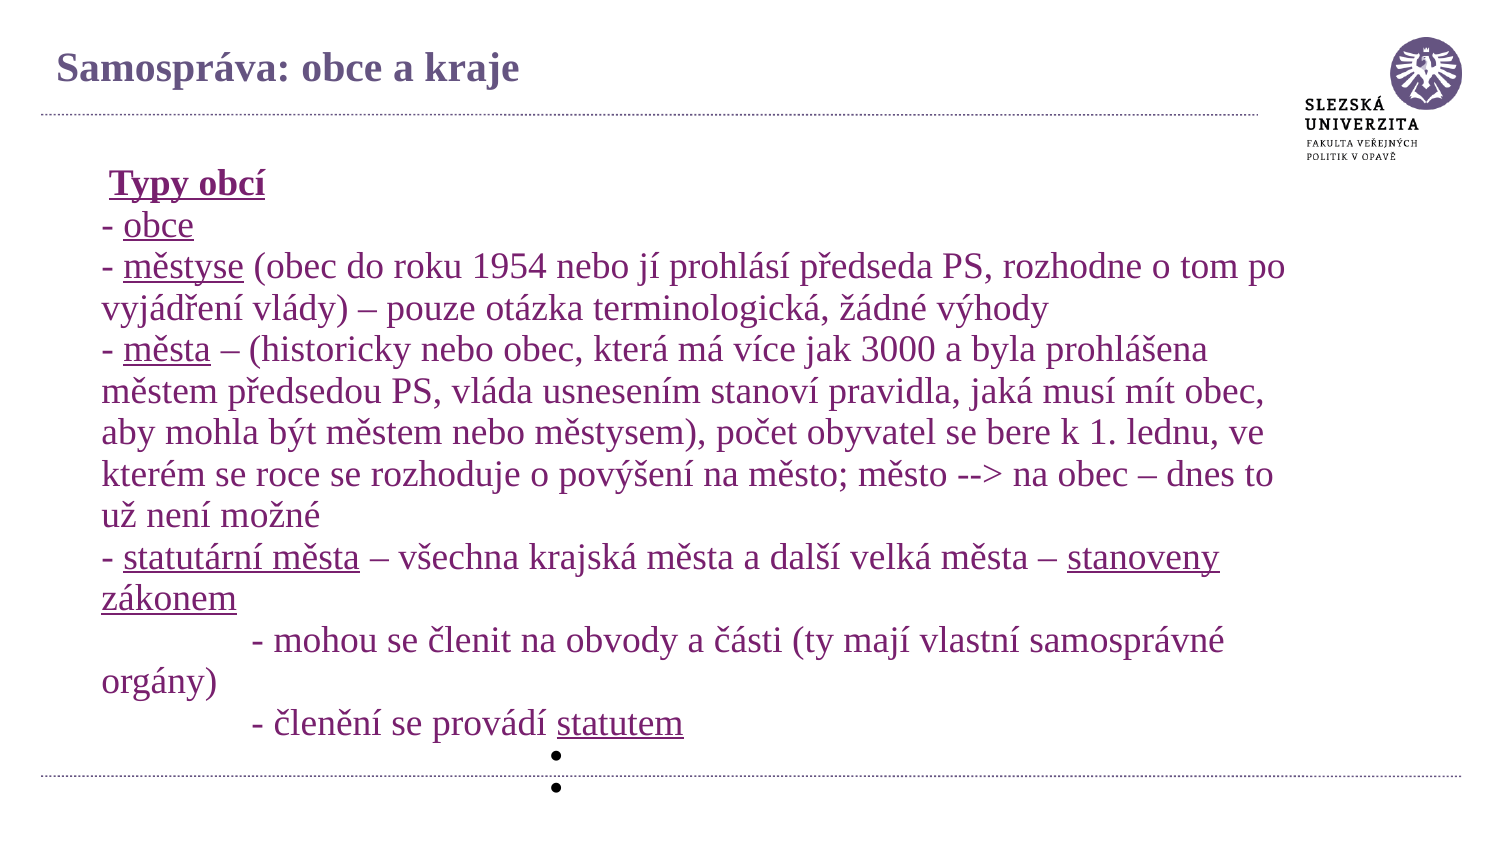

# Samospráva: obce a kraje
 Typy obcí
- obce
- městyse (obec do roku 1954 nebo jí prohlásí předseda PS, rozhodne o tom po vyjádření vlády) – pouze otázka terminologická, žádné výhody
- města – (historicky nebo obec, která má více jak 3000 a byla prohlášena městem předsedou PS, vláda usnesením stanoví pravidla, jaká musí mít obec, aby mohla být městem nebo městysem), počet obyvatel se bere k 1. lednu, ve kterém se roce se rozhoduje o povýšení na město; město --> na obec – dnes to už není možné
- statutární města – všechna krajská města a další velká města – stanoveny zákonem
		- mohou se členit na obvody a části (ty mají vlastní samosprávné orgány)
		- členění se provádí statutem